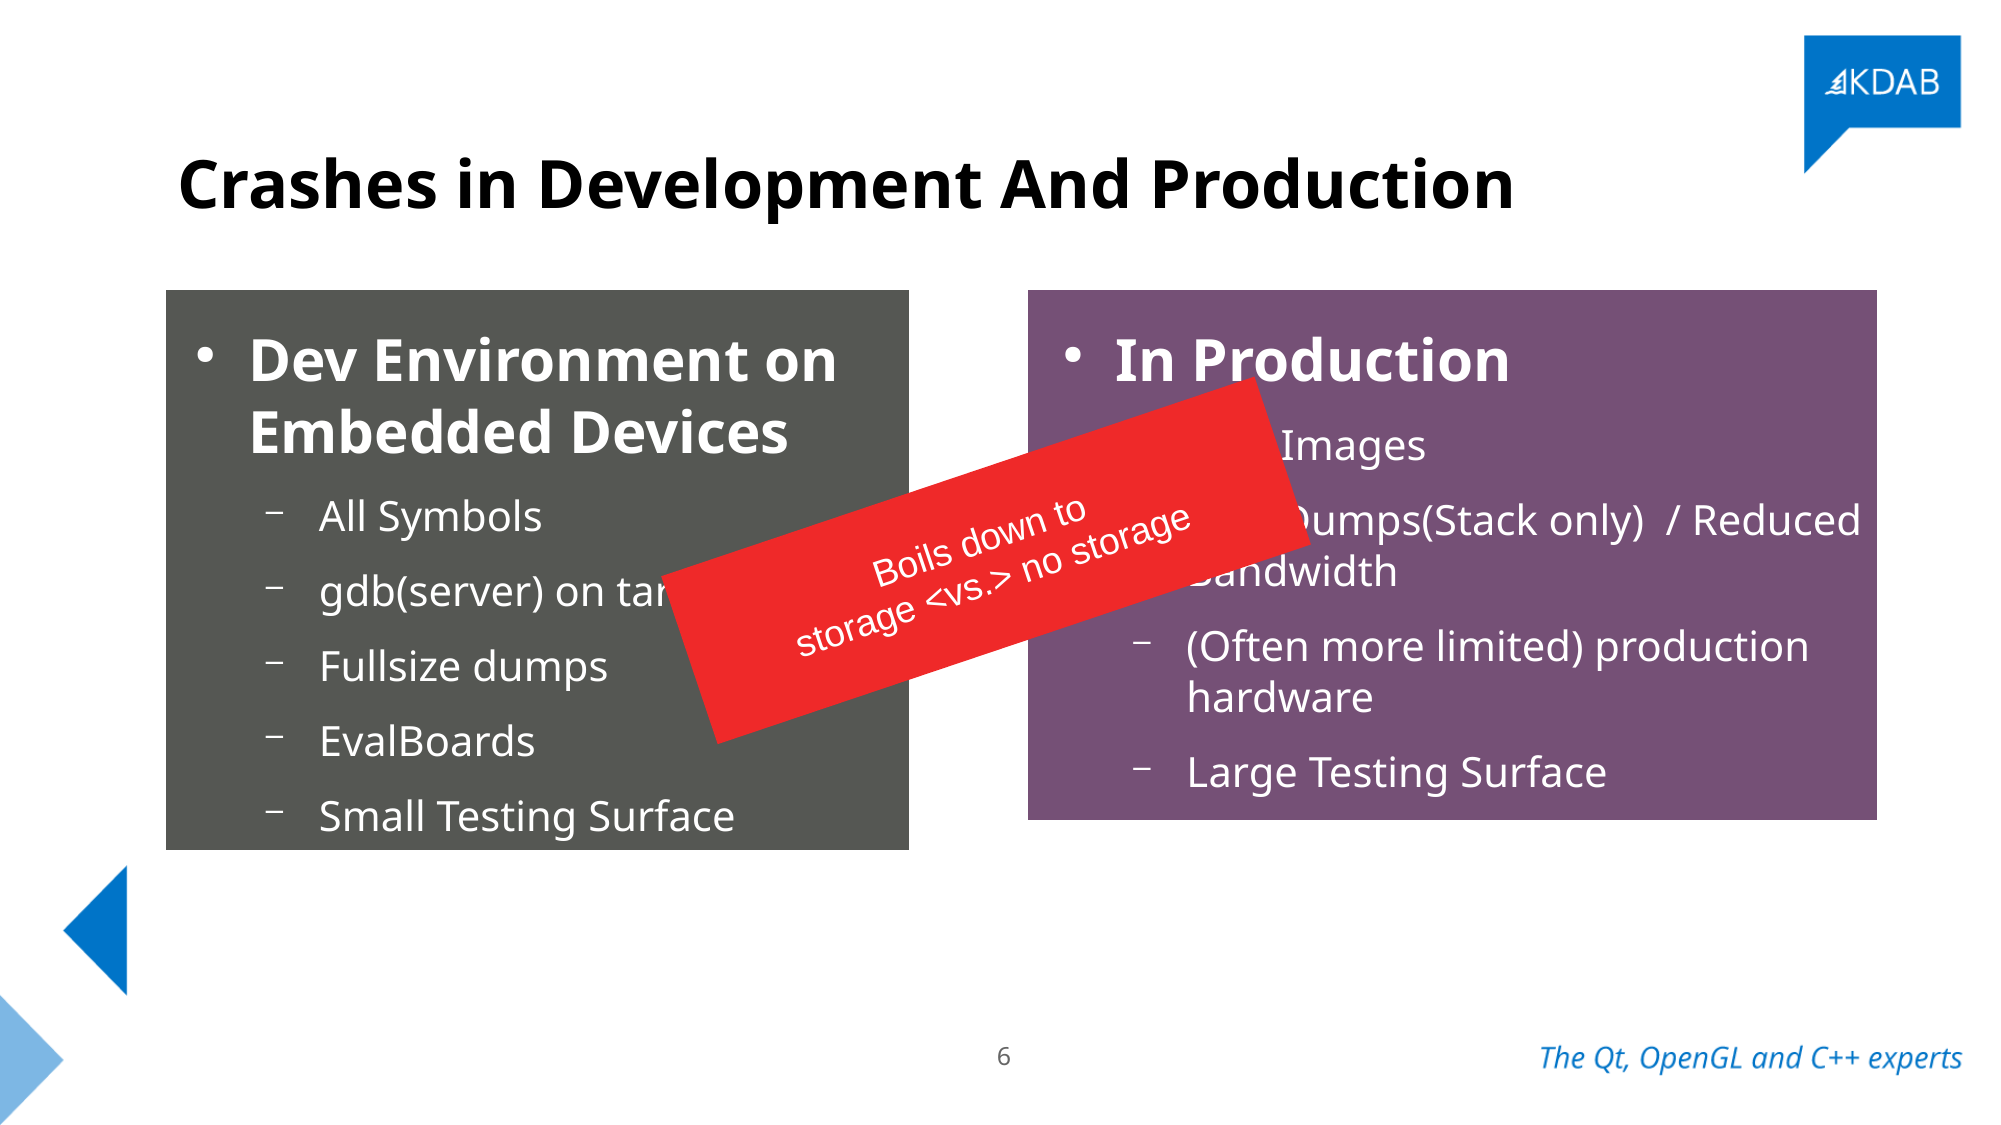

# Crashes in Development And Production
Dev Environment on Embedded Devices
All Symbols
gdb(server) on target
Fullsize dumps
EvalBoards
Small Testing Surface
In Production
Slim Images
Slim Dumps(Stack only) / Reduced Bandwidth
(Often more limited) production hardware
Large Testing Surface
Boils down to
storage <vs.> no storage